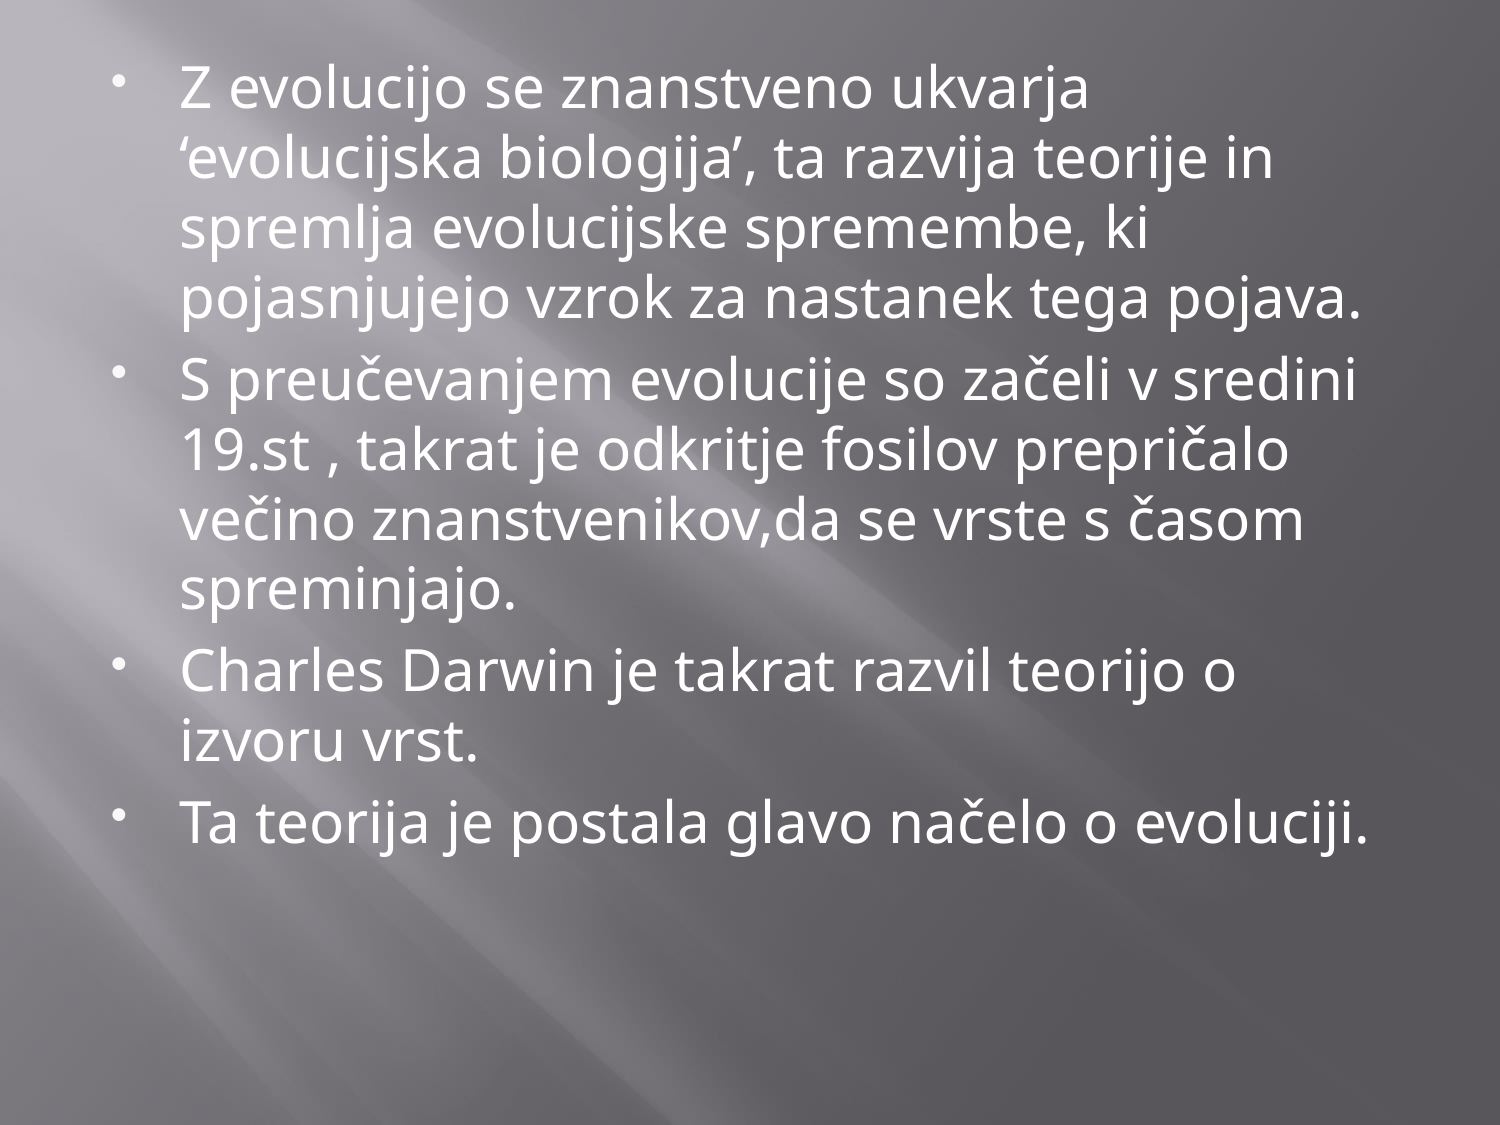

# Z evolucijo se znanstveno ukvarja ‘evolucijska biologija’, ta razvija teorije in spremlja evolucijske spremembe, ki pojasnjujejo vzrok za nastanek tega pojava.
S preučevanjem evolucije so začeli v sredini 19.st , takrat je odkritje fosilov prepričalo večino znanstvenikov,da se vrste s časom spreminjajo.
Charles Darwin je takrat razvil teorijo o izvoru vrst.
Ta teorija je postala glavo načelo o evoluciji.